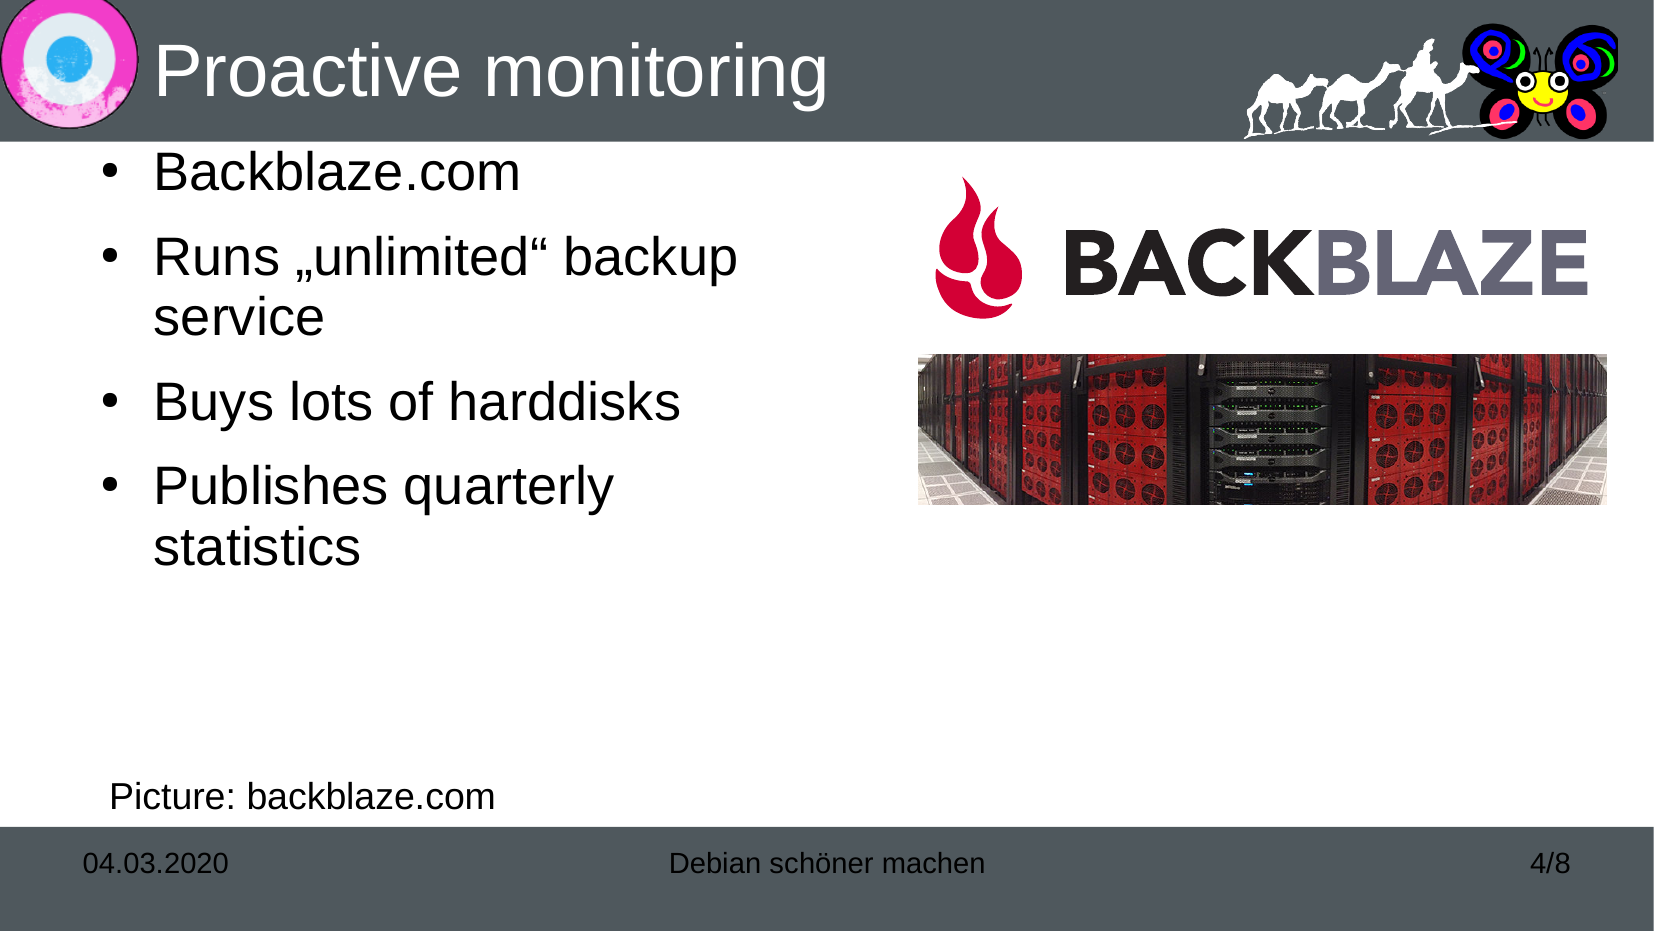

# Proactive monitoring
Backblaze.com
Runs „unlimited“ backup service
Buys lots of harddisks
Publishes quarterly statistics
Picture: backblaze.com
08. März 2019
4